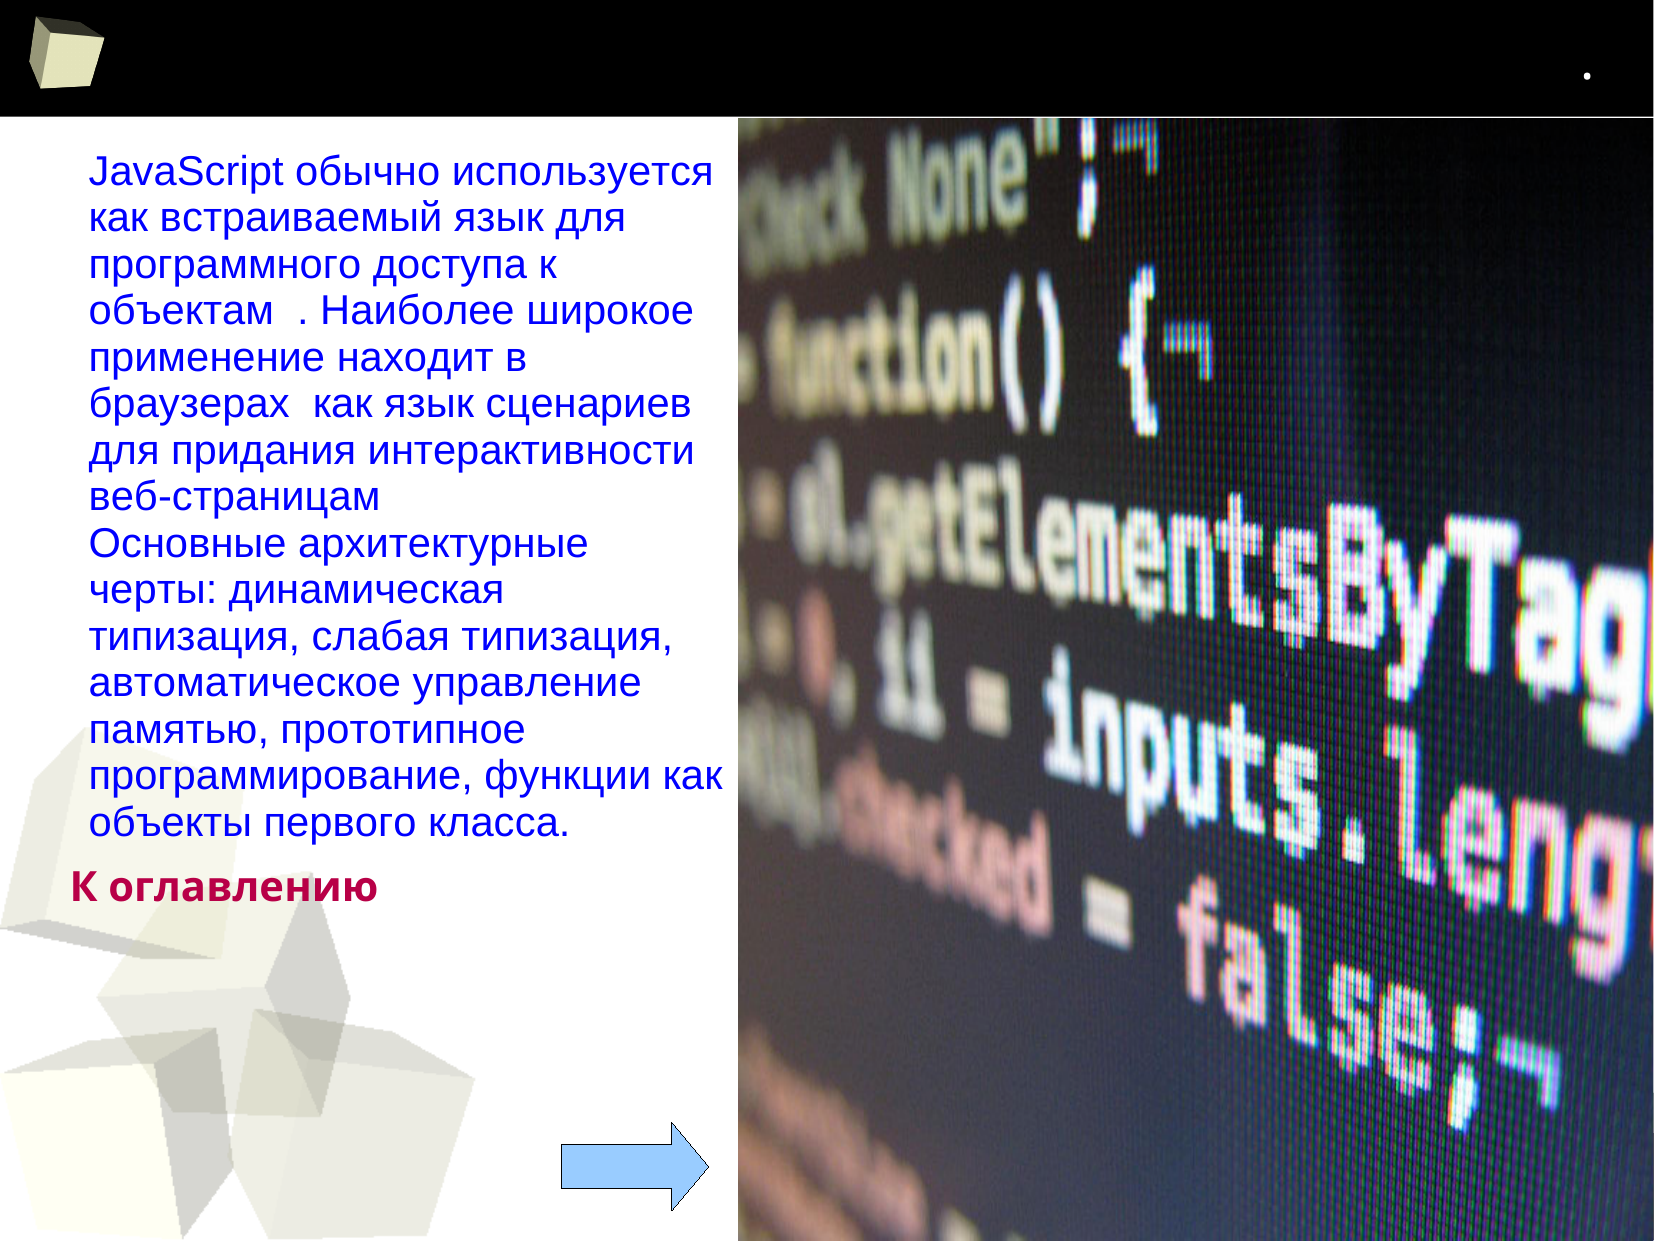

# .
JavaScript обычно используется как встраиваемый язык для программного доступа к объектам . Наиболее широкое применение находит в браузерах как язык сценариев для придания интерактивности веб-страницам
Основные архитектурные черты: динамическая типизация, слабая типизация, автоматическое управление памятью, прототипное программирование, функции как объекты первого класса.
 К оглавлению